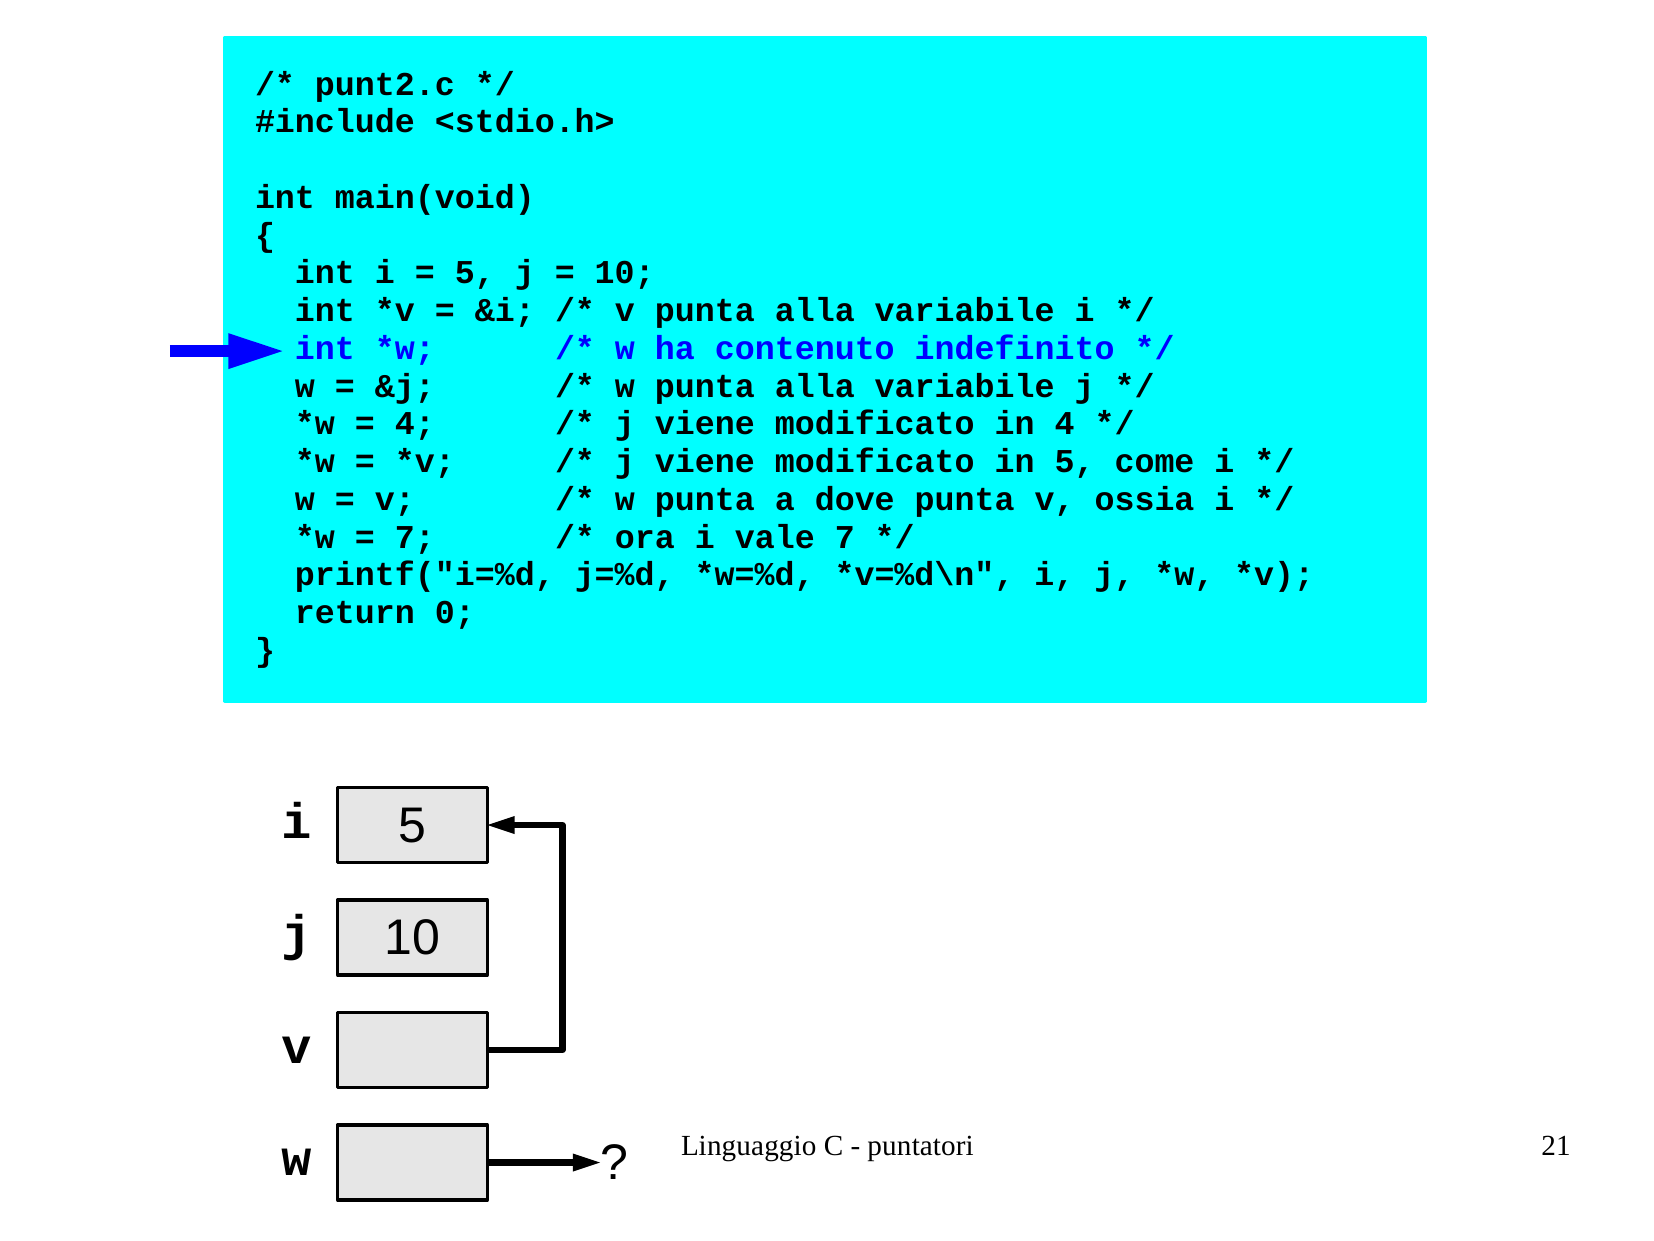

/* punt2.c */
#include <stdio.h>
int main(void)
{
 int i = 5, j = 10;
 int *v = &i;	/* v punta alla variabile i */
 int *w; 	/* w ha contenuto indefinito */
 w = &j; 	/* w punta alla variabile j */
 *w = 4; 	/* j viene modificato in 4 */
 *w = *v; 	/* j viene modificato in 5, come i */
 w = v; 	/* w punta a dove punta v, ossia i */
 *w = 7; 	/* ora i vale 7 */
 printf("i=%d, j=%d, *w=%d, *v=%d\n", i, j, *w, *v);
 return 0;
}
i
5
j
10
v
w
?
Linguaggio C - puntatori
21